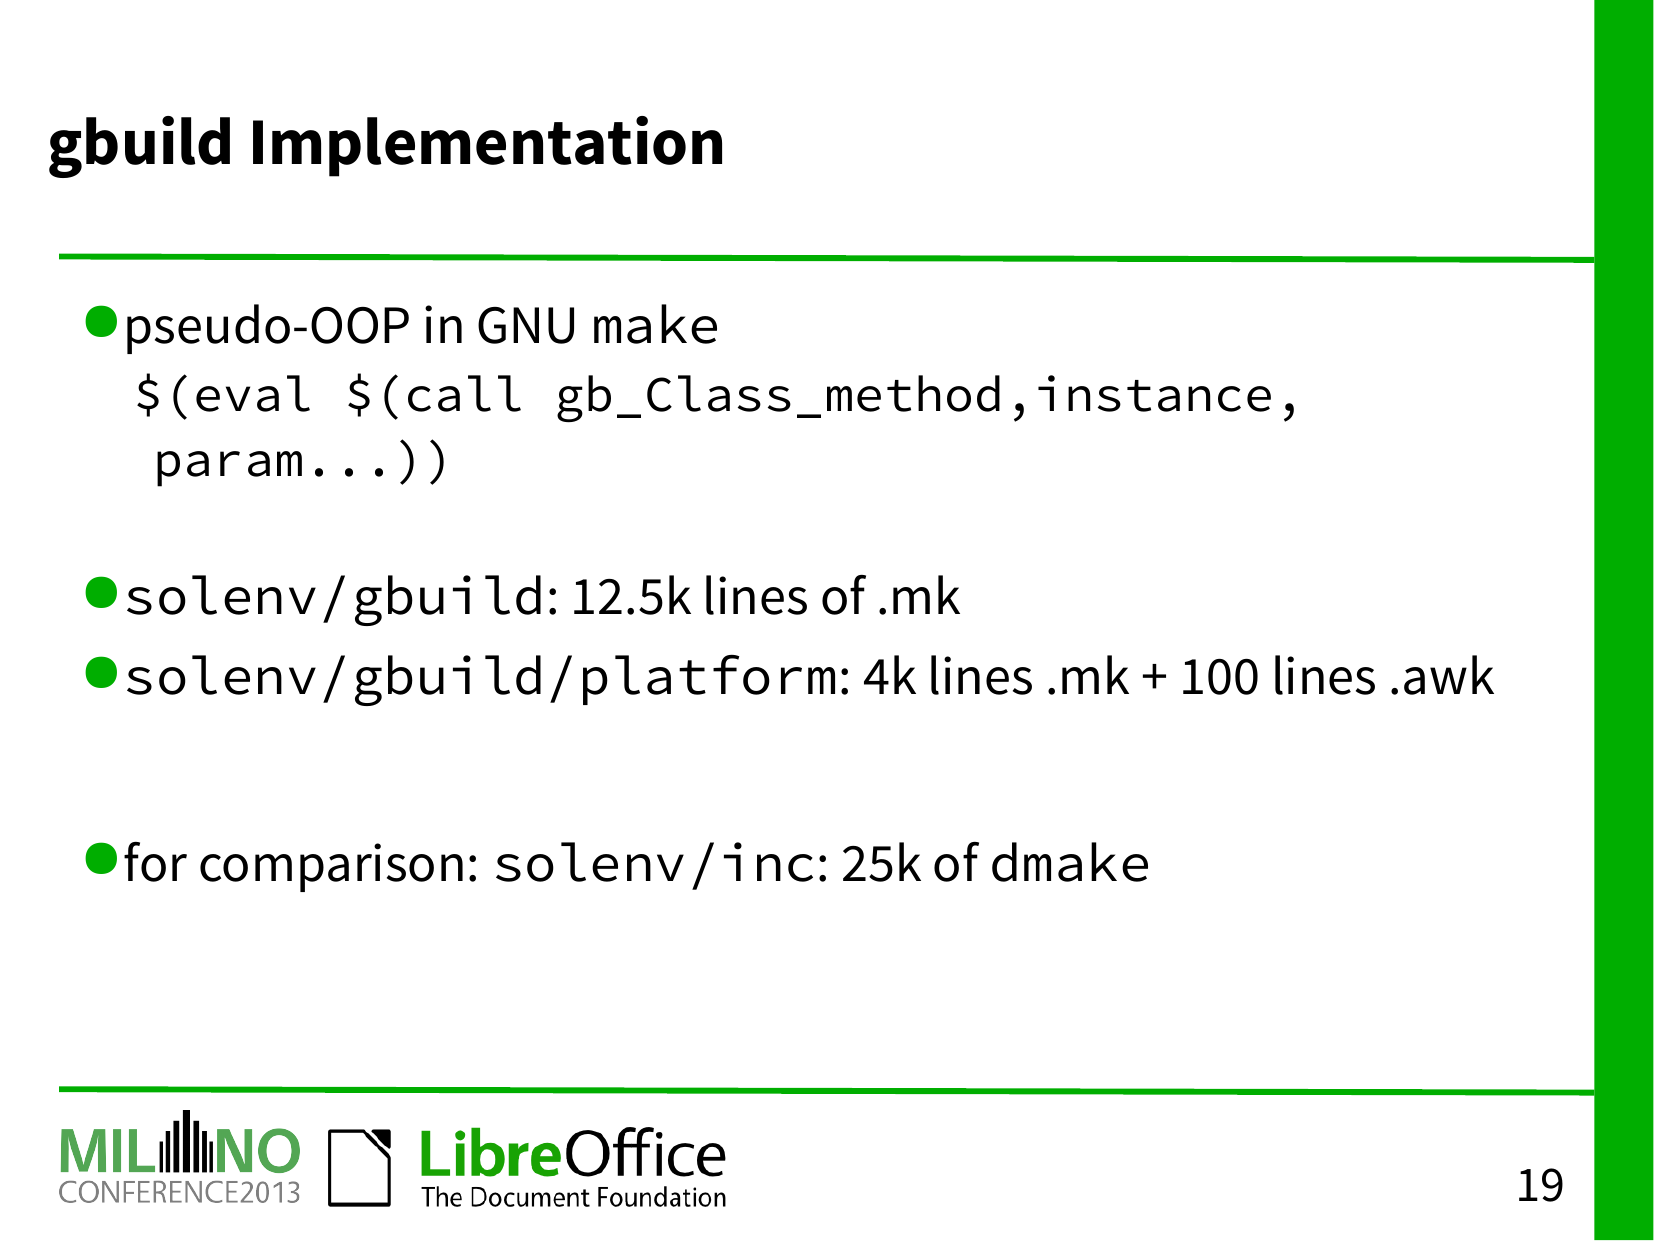

# gbuild Implementation
pseudo-OOP in GNU make
 $(eval $(call gb_Class_method,instance,
 param...))
solenv/gbuild: 12.5k lines of .mk
solenv/gbuild/platform: 4k lines .mk + 100 lines .awk
for comparison: solenv/inc: 25k of dmake
19